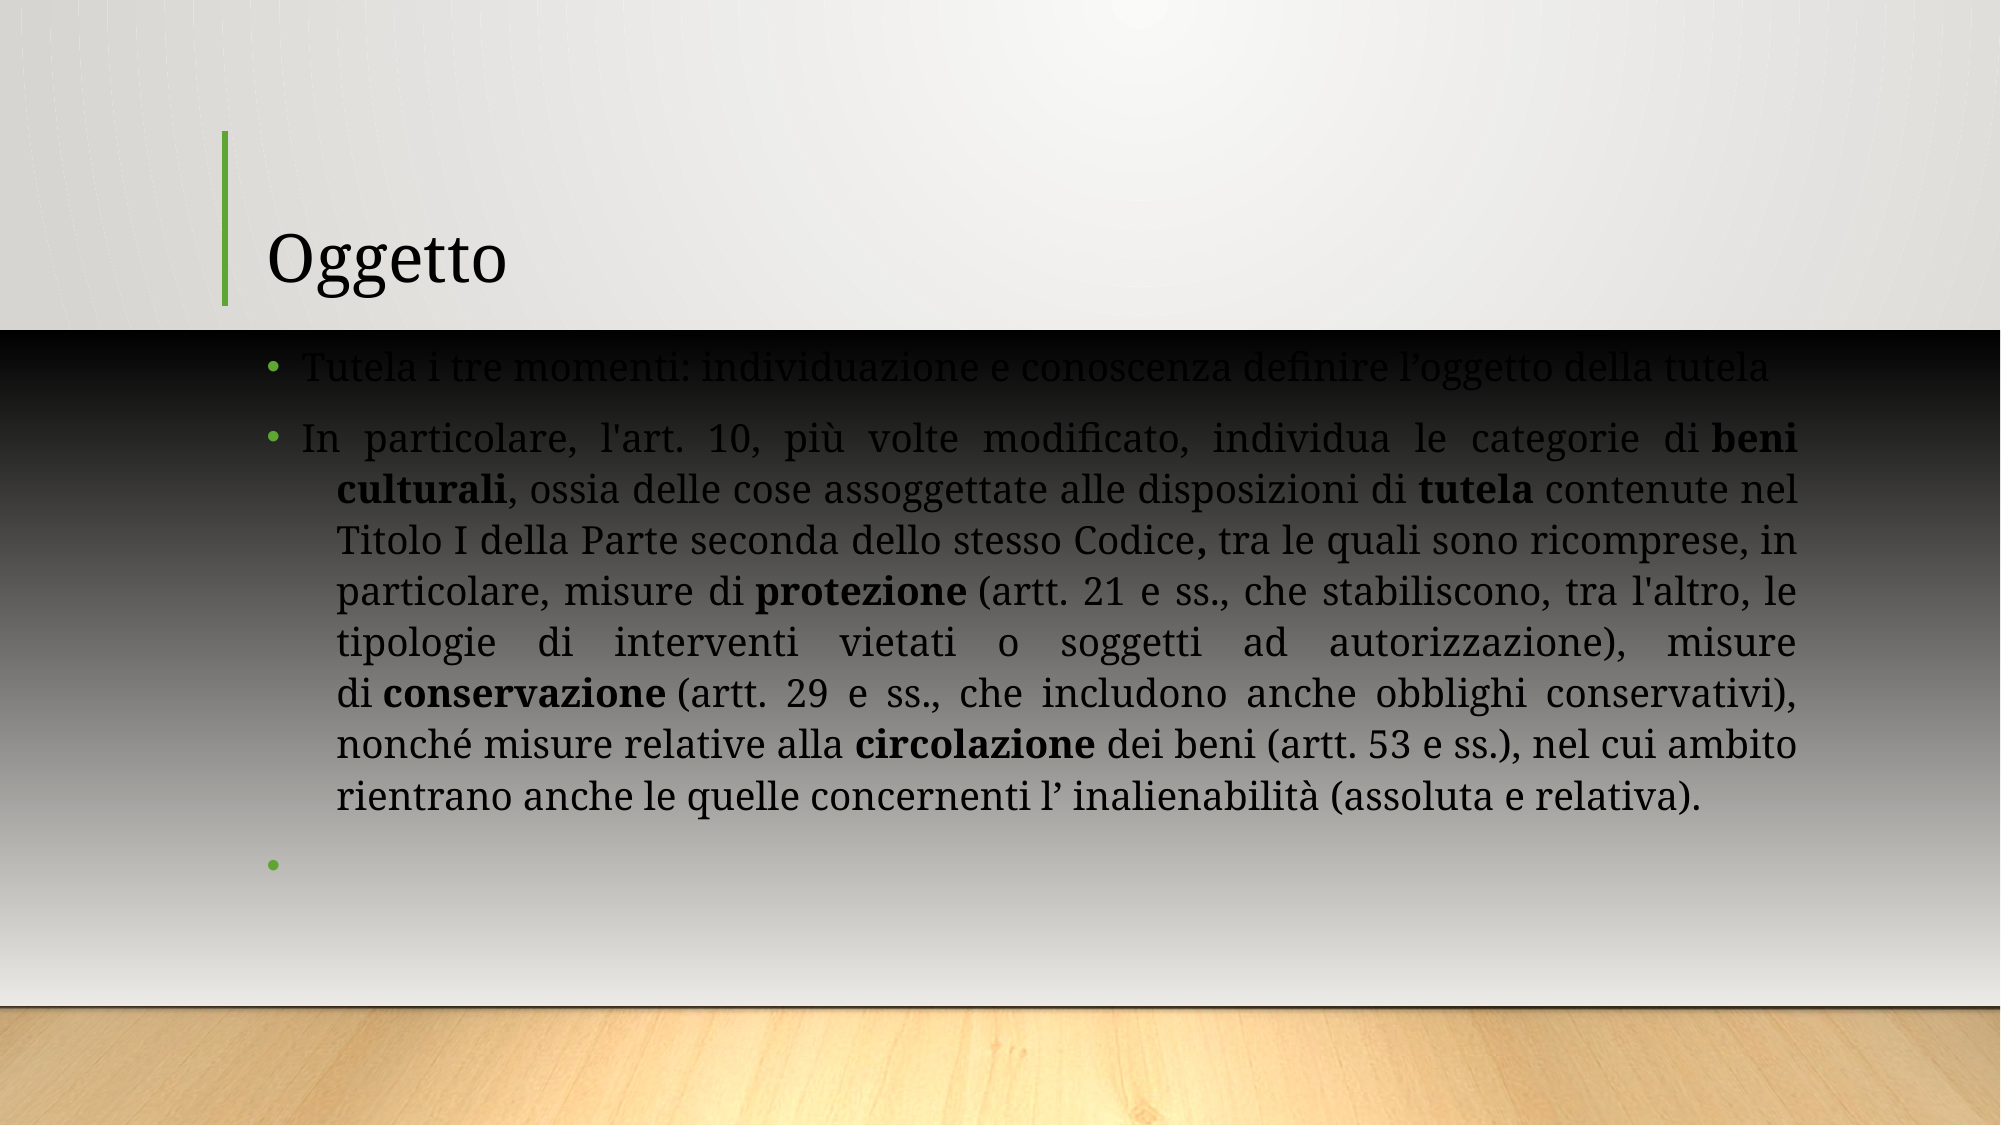

# Oggetto
Tutela i tre momenti: individuazione e conoscenza definire l’oggetto della tutela
In particolare, l'art. 10, più volte modificato, individua le categorie di beni culturali, ossia delle cose assoggettate alle disposizioni di tutela contenute nel Titolo I della Parte seconda dello stesso Codice, tra le quali sono ricomprese, in particolare, misure di protezione (artt. 21 e ss., che stabiliscono, tra l'altro, le tipologie di interventi vietati o soggetti ad autorizzazione), misure di conservazione (artt. 29 e ss., che includono anche obblighi conservativi), nonché misure relative alla circolazione dei beni (artt. 53 e ss.), nel cui ambito rientrano anche le quelle concernenti l’ inalienabilità (assoluta e relativa).